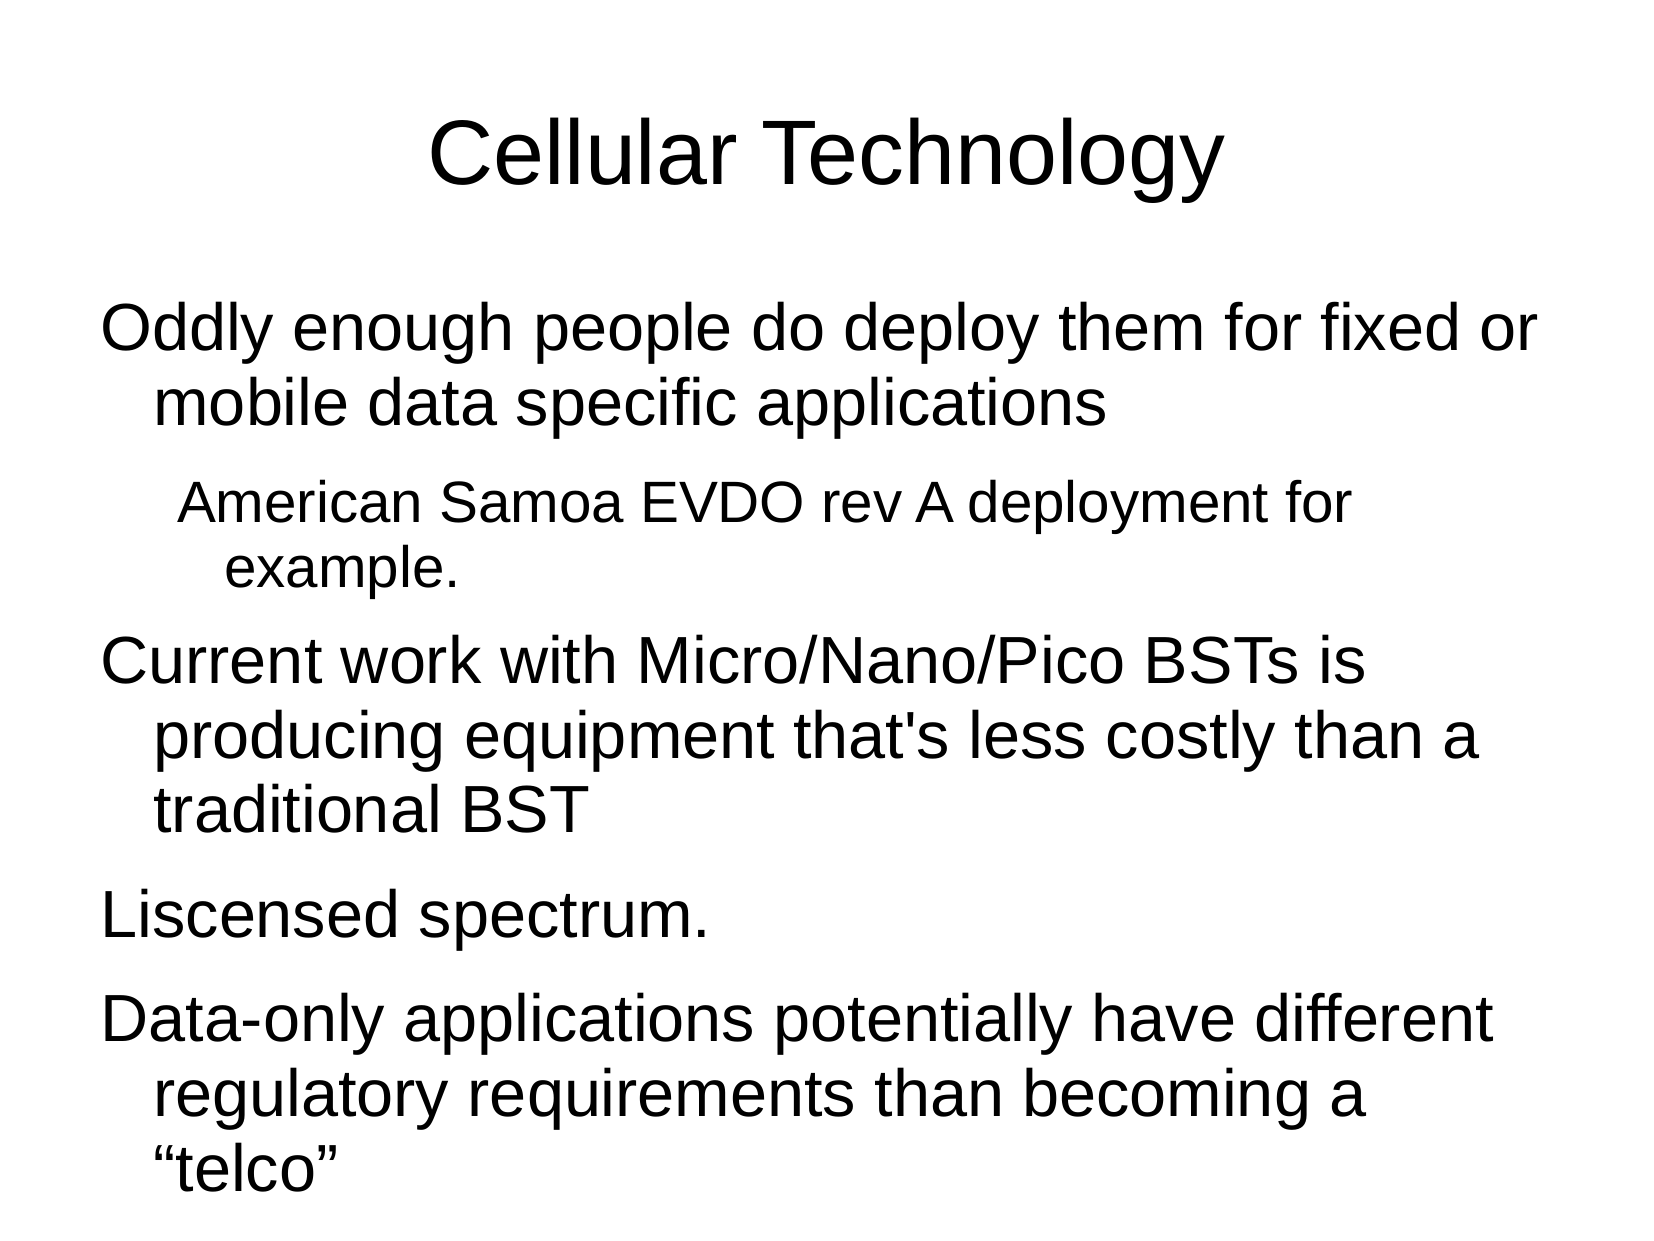

# Cellular Technology
Oddly enough people do deploy them for fixed or mobile data specific applications
American Samoa EVDO rev A deployment for example.
Current work with Micro/Nano/Pico BSTs is producing equipment that's less costly than a traditional BST
Liscensed spectrum.
Data-only applications potentially have different regulatory requirements than becoming a “telco”